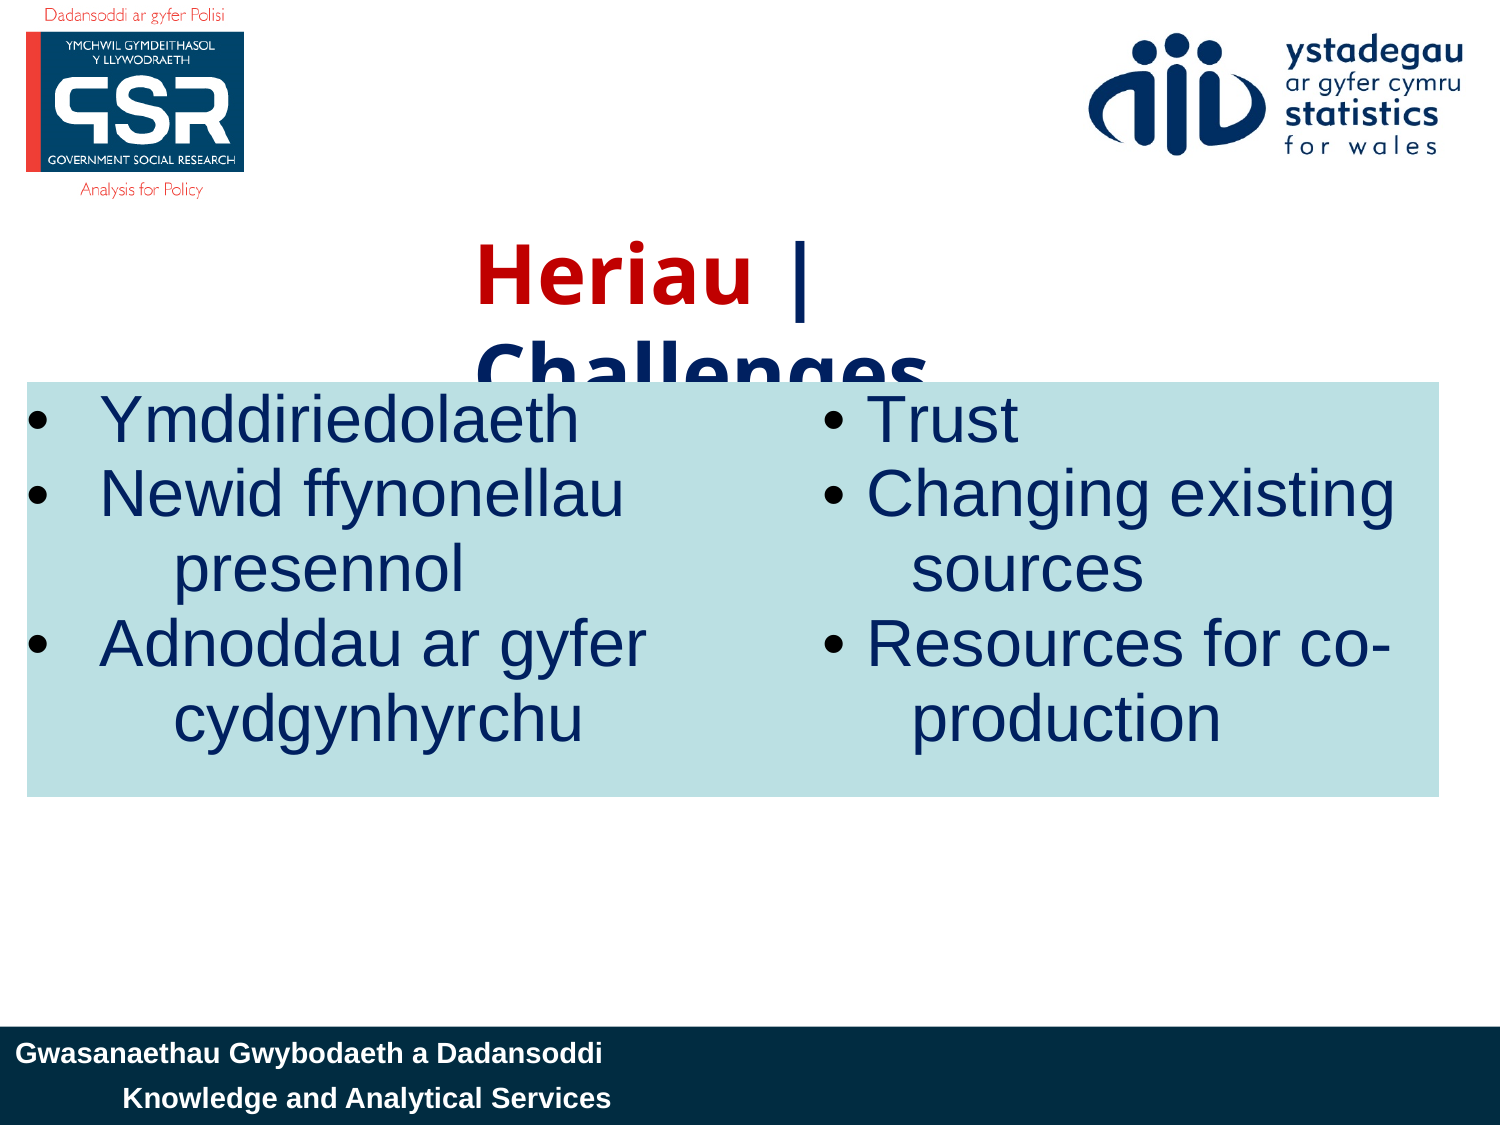

Heriau | Challenges
| Ymddiriedolaeth Newid ffynonellau presennol Adnoddau ar gyfer cydgynhyrchu |
| --- |
| Trust Changing existing sources Resources for co-production |
| --- |
Gwasanaethau Gwybodaeth a Dadansoddi
Knowledge and Analytical Services